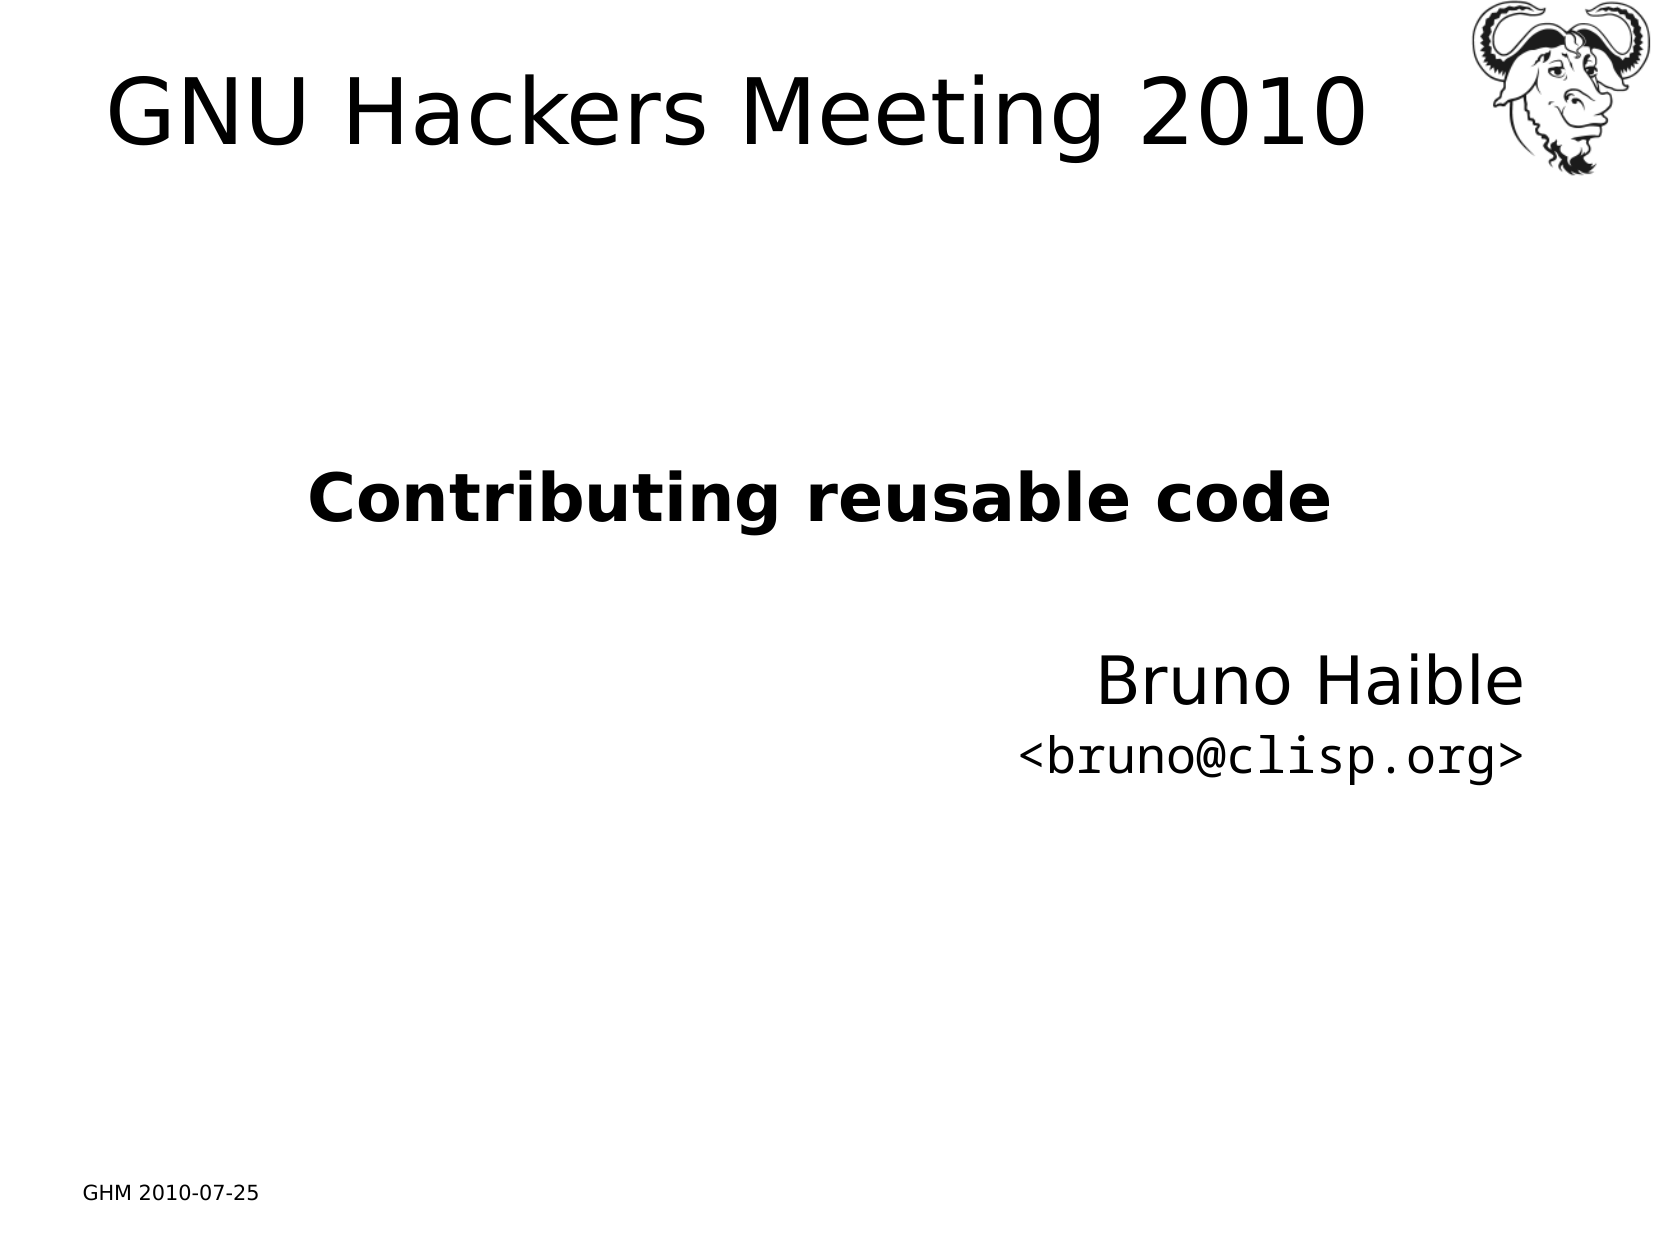

Bruno Haible
<bruno@clisp.org>
# GNU Hackers Meeting 2010
Contributing reusable code
Bruno Haible
<bruno@clisp.org>